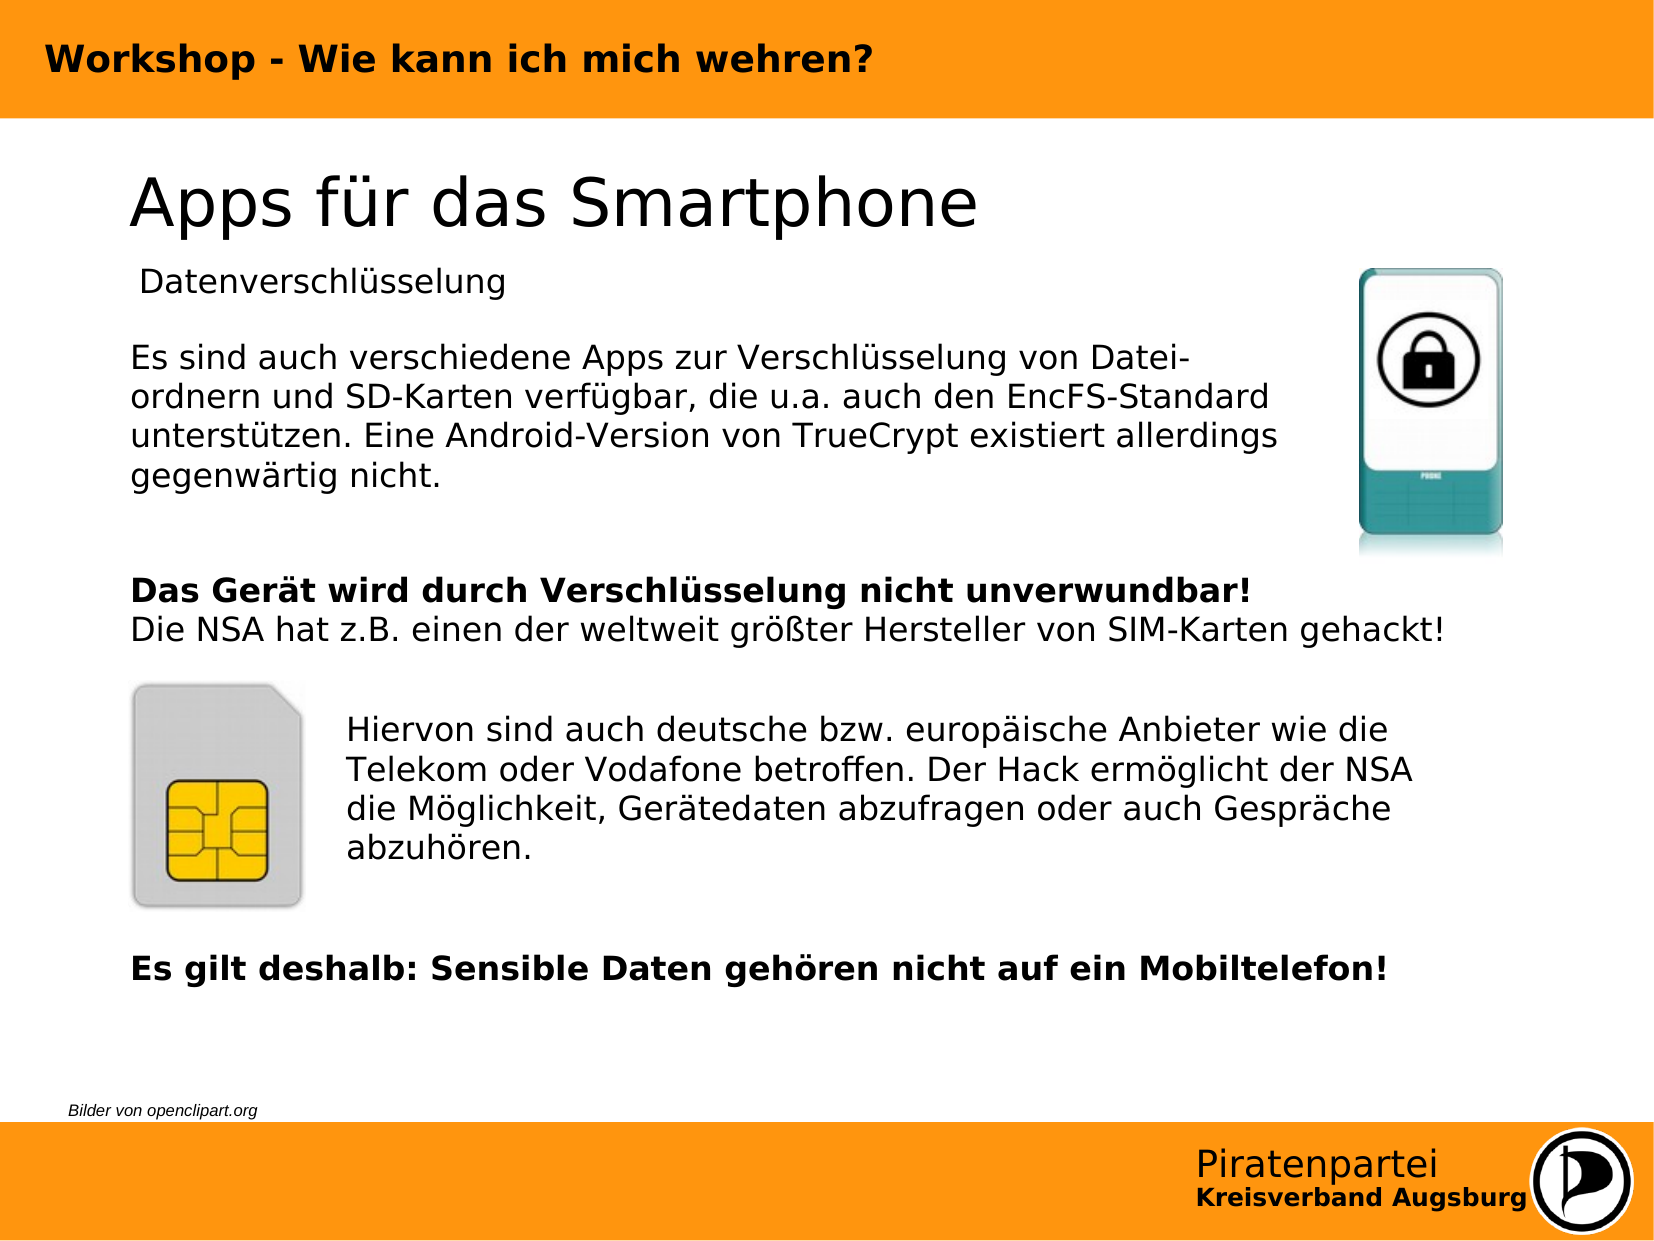

Workshop - Wie kann ich mich wehren?
Apps für das Smartphone
Datenverschlüsselung
Es sind auch verschiedene Apps zur Verschlüsselung von Datei-ordnern und SD-Karten verfügbar, die u.a. auch den EncFS-Standard unterstützen. Eine Android-Version von TrueCrypt existiert allerdings gegenwärtig nicht.
Das Gerät wird durch Verschlüsselung nicht unverwundbar!
Die NSA hat z.B. einen der weltweit größter Hersteller von SIM-Karten gehackt!
Hiervon sind auch deutsche bzw. europäische Anbieter wie die
Telekom oder Vodafone betroffen. Der Hack ermöglicht der NSA
die Möglichkeit, Gerätedaten abzufragen oder auch Gespräche
abzuhören.
Es gilt deshalb: Sensible Daten gehören nicht auf ein Mobiltelefon!
Bilder von openclipart.org